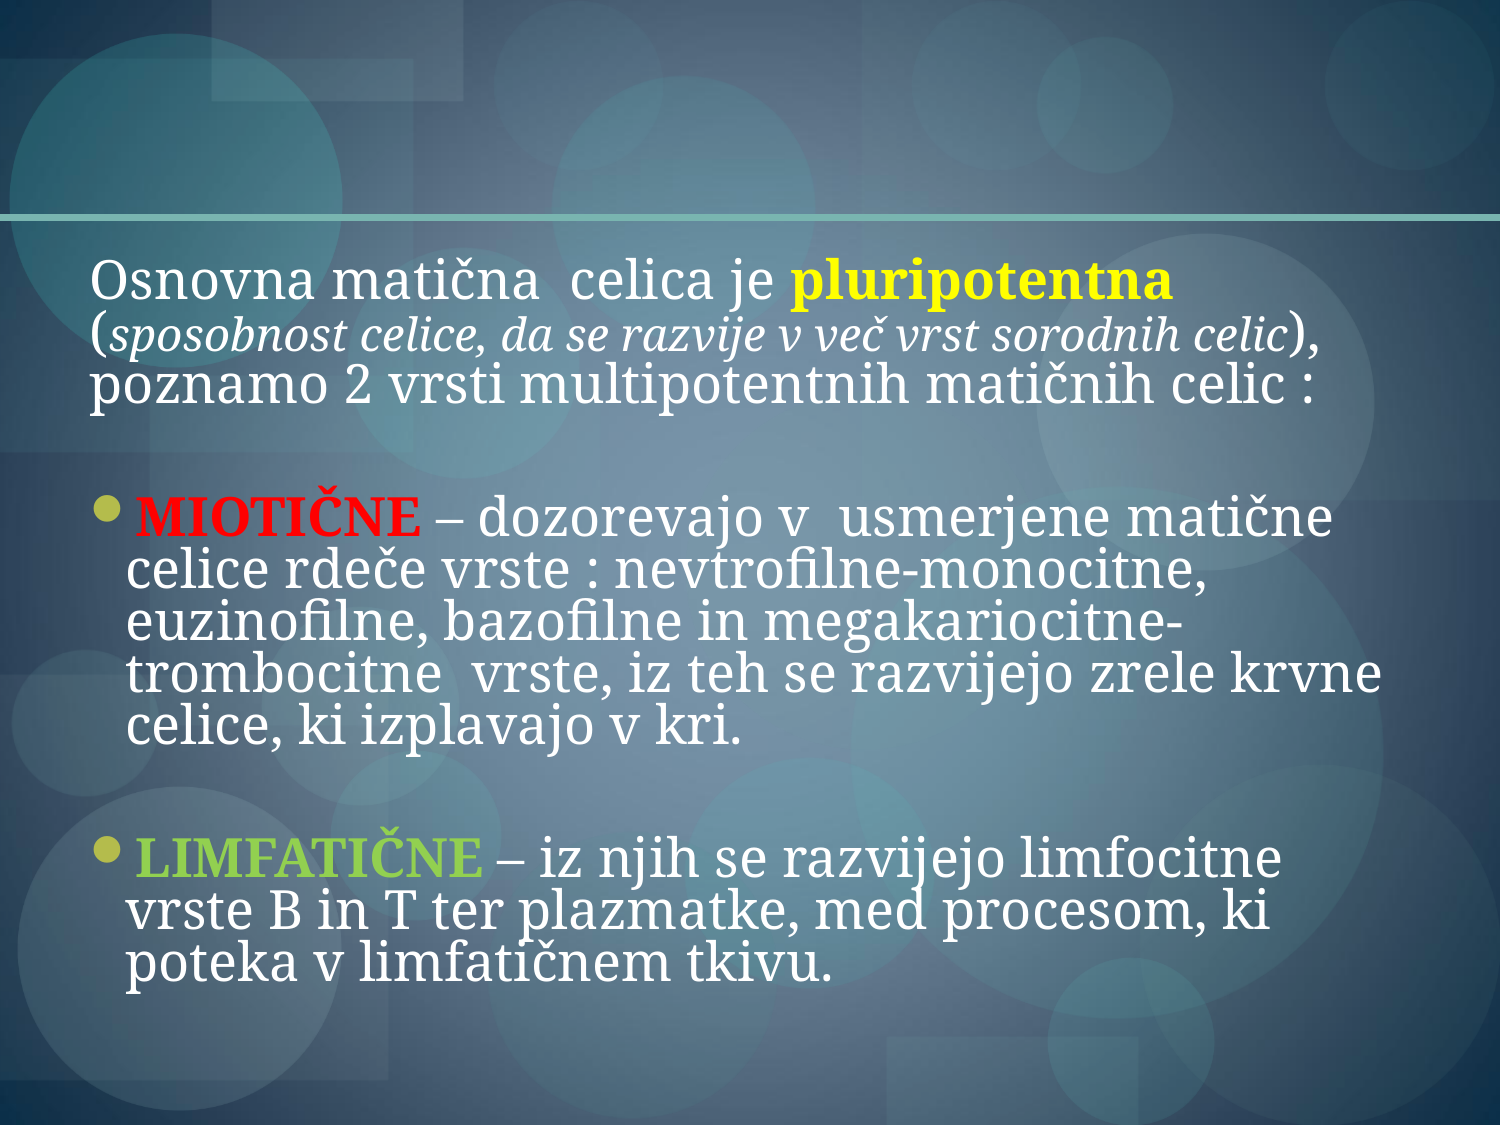

Osnovna matična celica je pluripotentna (sposobnost celice, da se razvije v več vrst sorodnih celic), poznamo 2 vrsti multipotentnih matičnih celic :
MIOTIČNE – dozorevajo v usmerjene matične celice rdeče vrste : nevtrofilne-monocitne, euzinofilne, bazofilne in megakariocitne-trombocitne vrste, iz teh se razvijejo zrele krvne celice, ki izplavajo v kri.
LIMFATIČNE – iz njih se razvijejo limfocitne vrste B in T ter plazmatke, med procesom, ki poteka v limfatičnem tkivu.